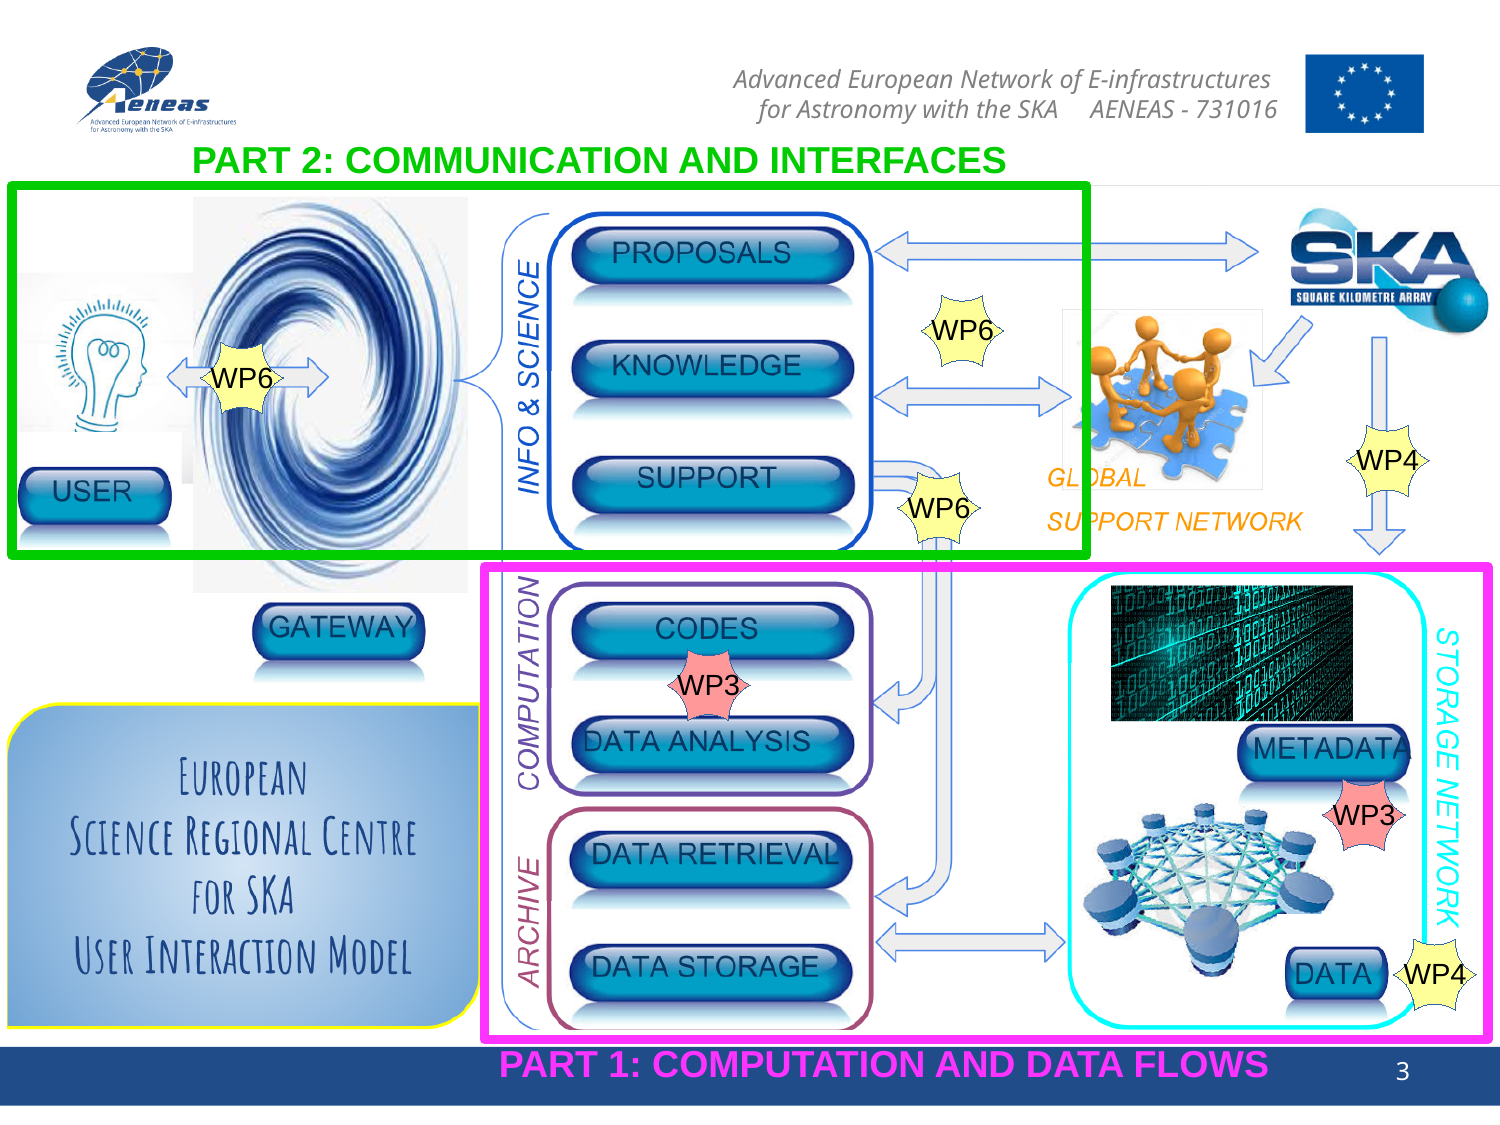

PART 2: COMMUNICATION AND INTERFACES
WP6
WP6
WP4
WP6
WP3
WP3
WP4
PART 1: COMPUTATION AND DATA FLOWS
3